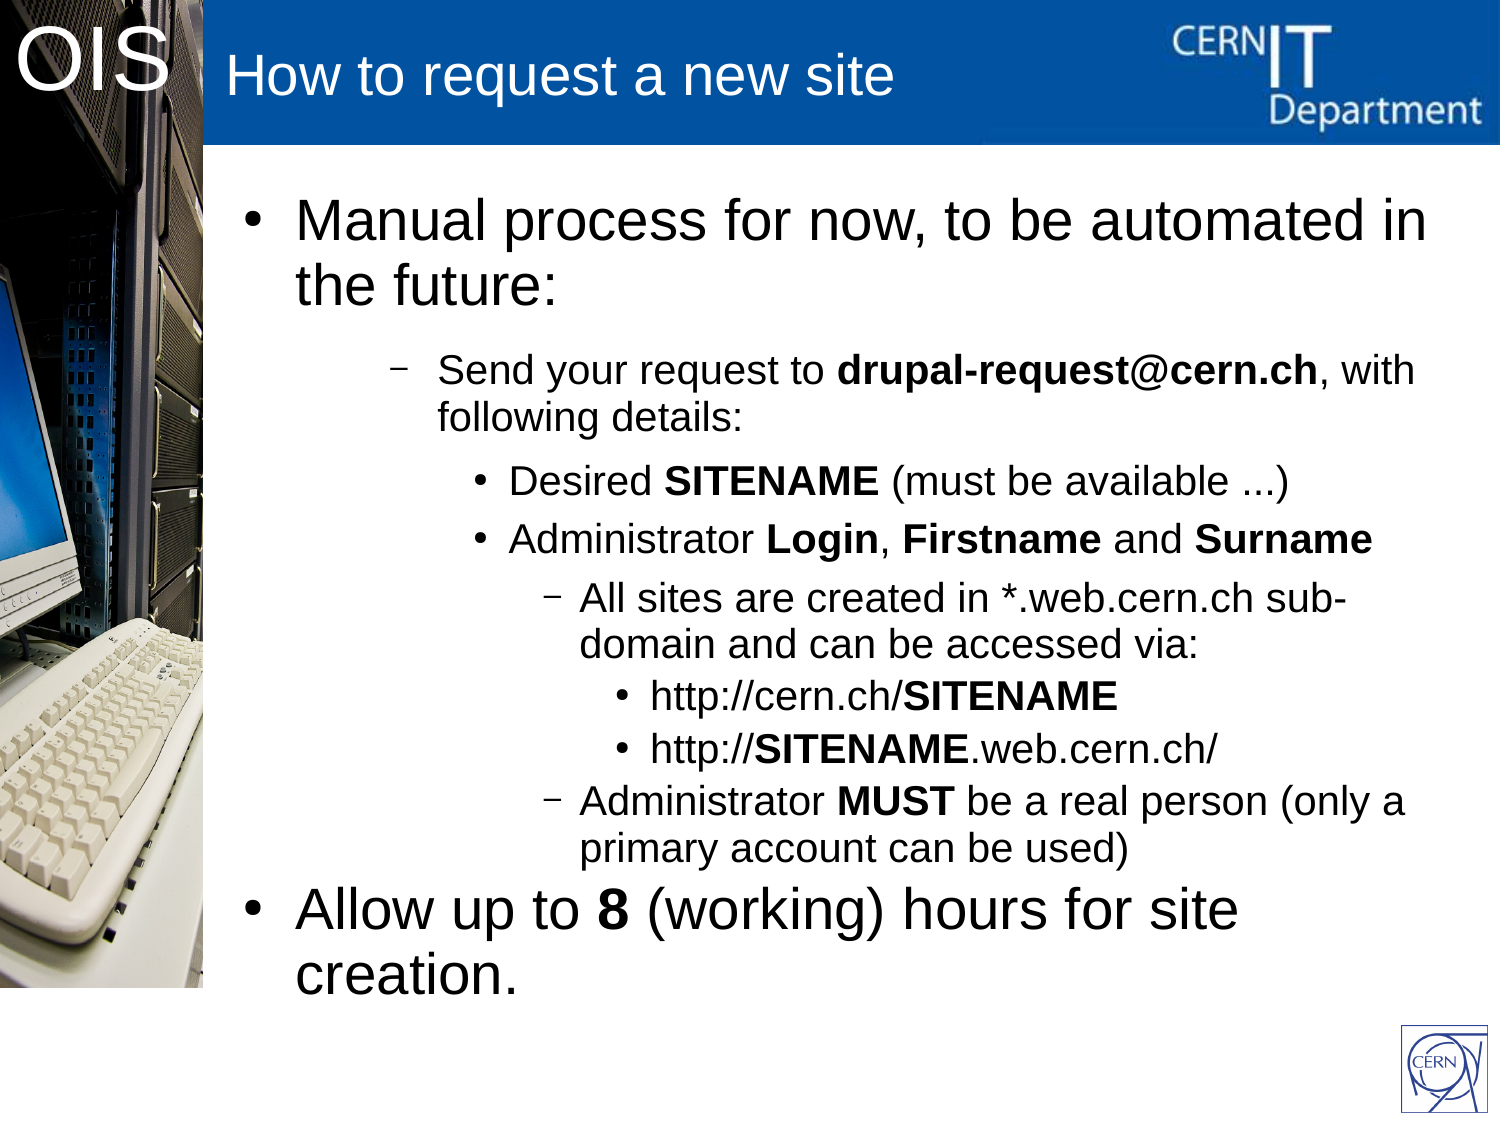

# How to request a new site
Manual process for now, to be automated in the future:
Send your request to drupal-request@cern.ch, with following details:
Desired SITENAME (must be available ...)
Administrator Login, Firstname and Surname
All sites are created in *.web.cern.ch sub-domain and can be accessed via:
http://cern.ch/SITENAME
http://SITENAME.web.cern.ch/
Administrator MUST be a real person (only a primary account can be used)
Allow up to 8 (working) hours for site creation.